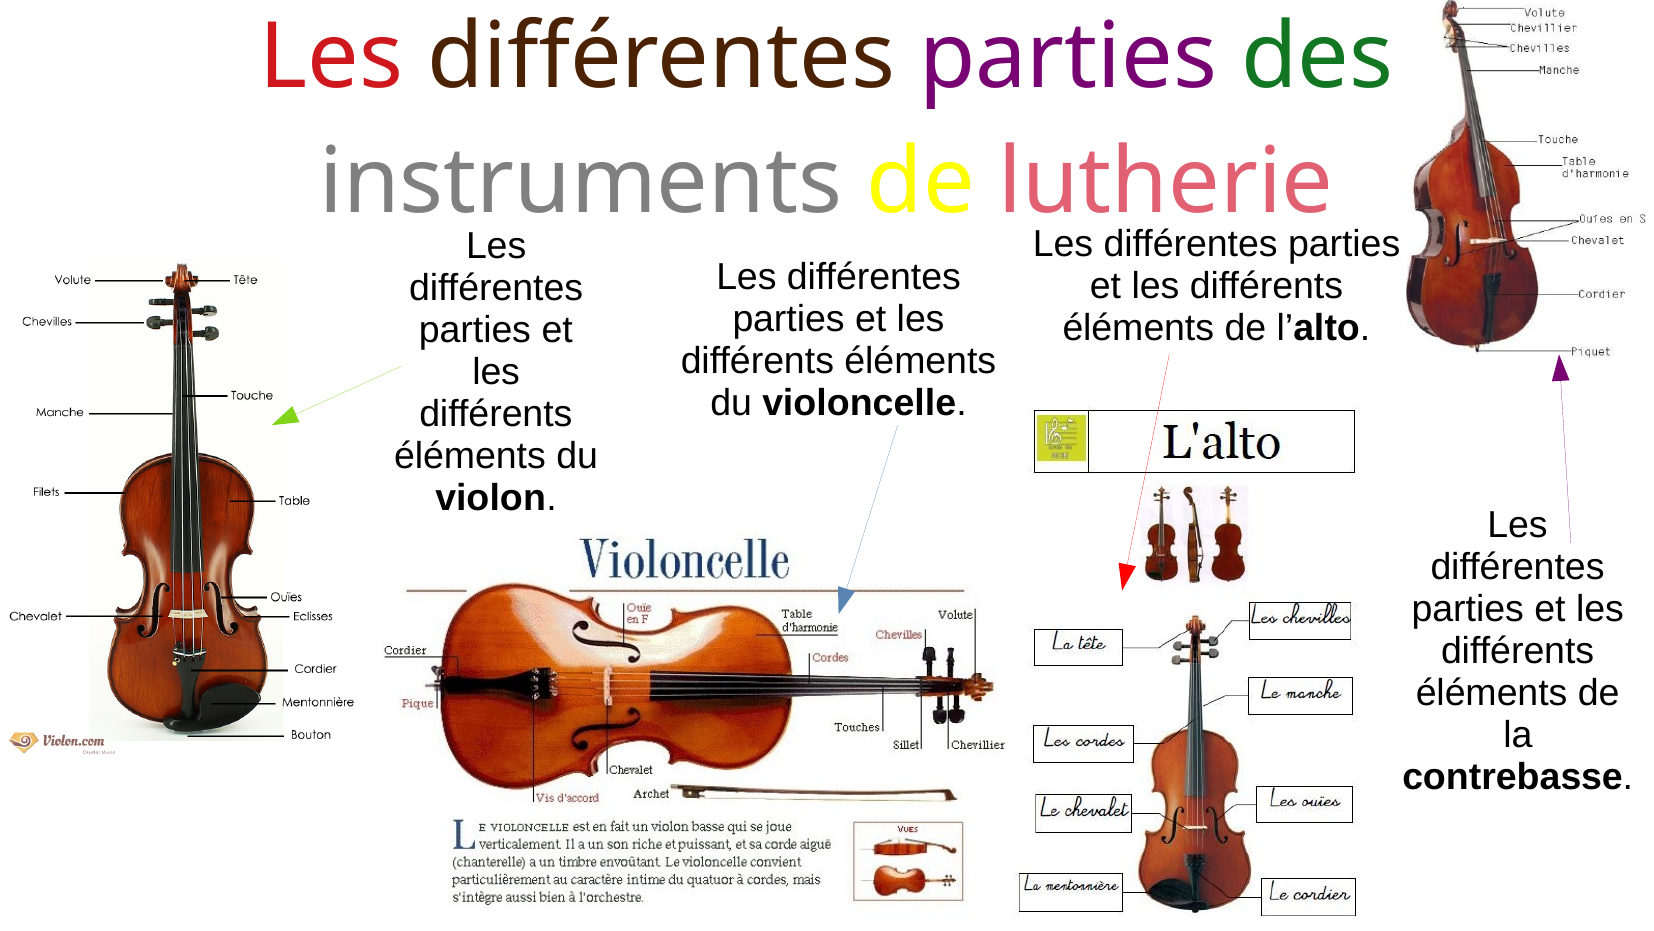

# Les différentes parties des instruments de lutherie
Les différentes parties et les différents éléments de l’alto.
Les différentes parties et les différents éléments du violon.
Les différentes parties et les différents éléments du violoncelle.
Les différentes parties et les différents éléments de la contrebasse.